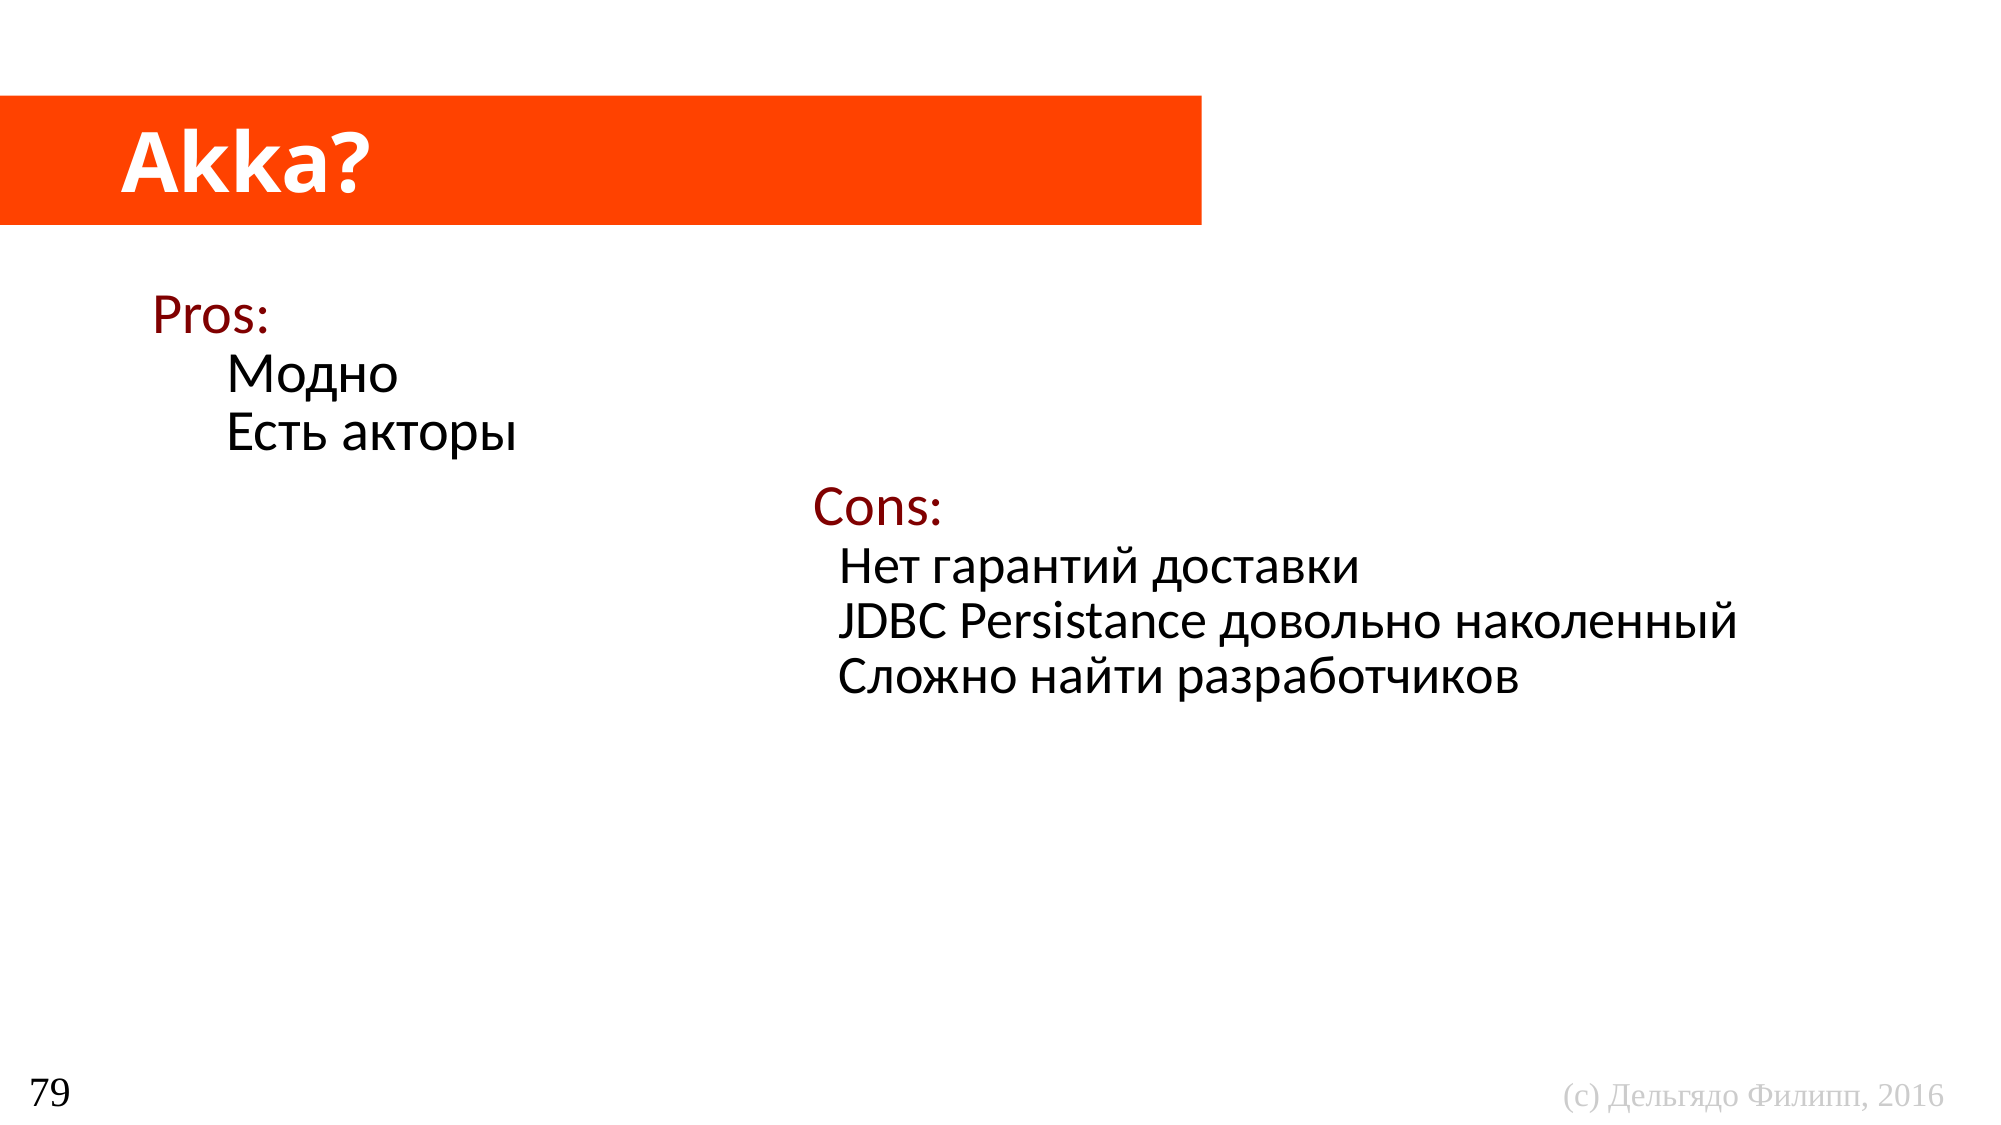

# Akka?
Pros:
	Модно
	Есть акторы
Cons:
 Нет гарантий доставки
 JDBC Persistance довольно наколенный
 Сложно найти разработчиков
79
(c) Дельгядо Филипп, 2016